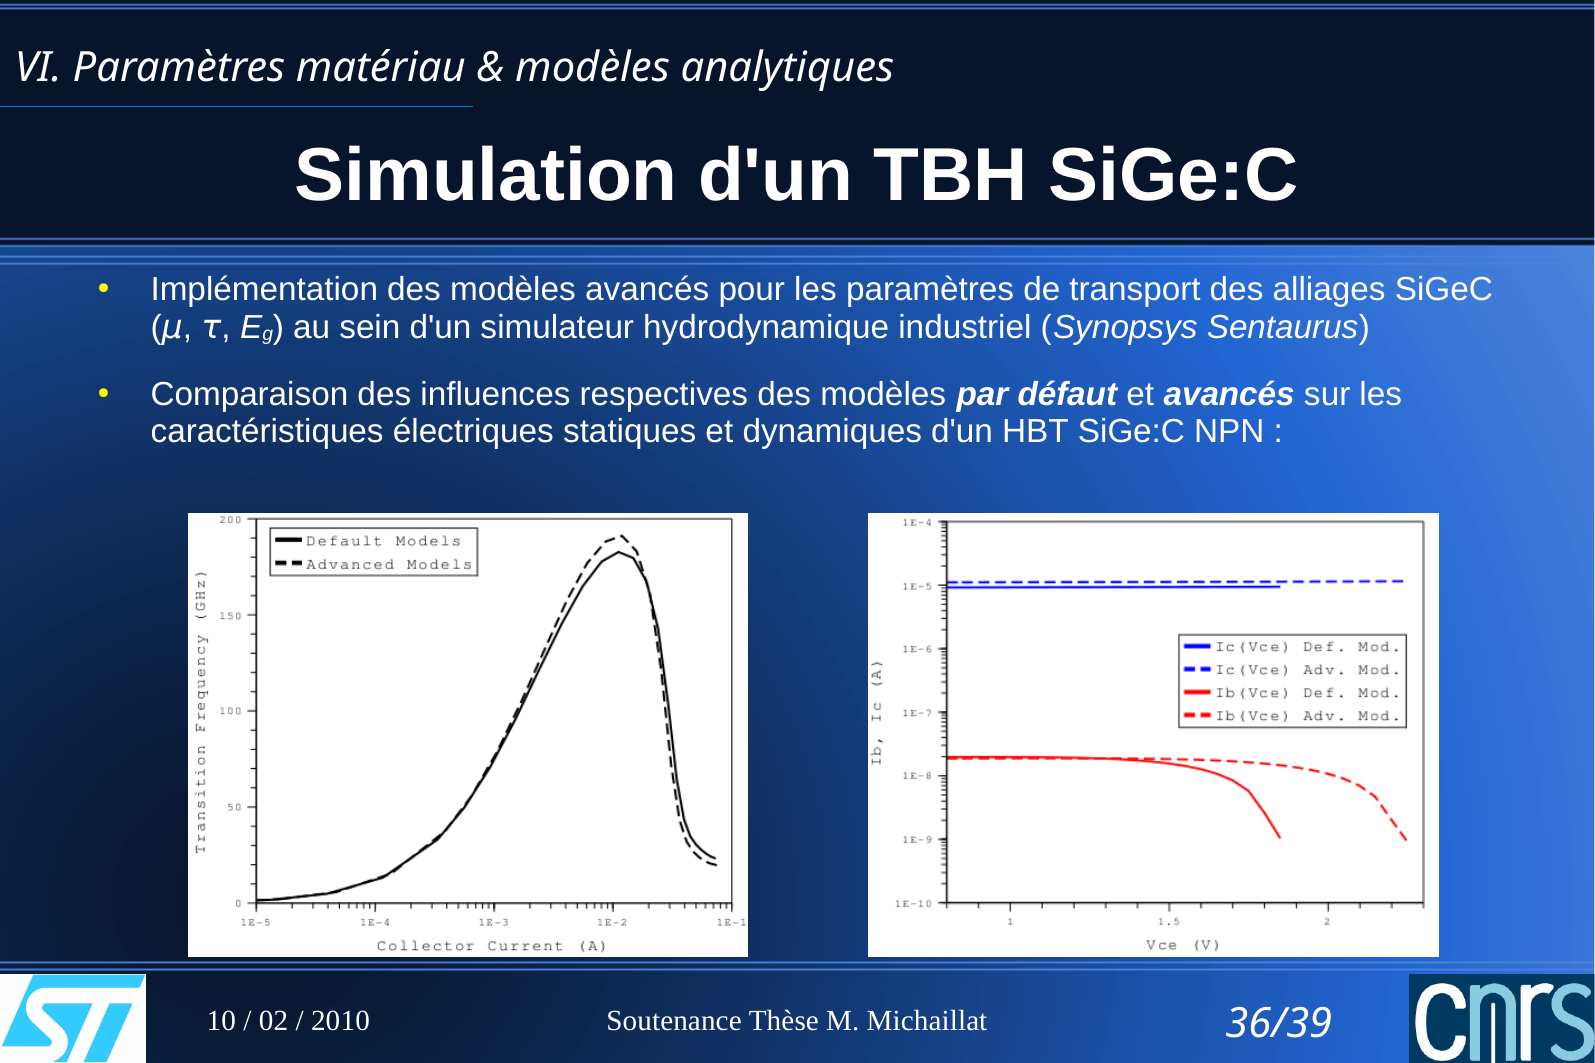

VI. Paramètres matériau & modèles analytiques
# Simulation d'un TBH SiGe:C
Implémentation des modèles avancés pour les paramètres de transport des alliages SiGeC (μ, τ, Eg) au sein d'un simulateur hydrodynamique industriel (Synopsys Sentaurus)
Comparaison des influences respectives des modèles par défaut et avancés sur les caractéristiques électriques statiques et dynamiques d'un HBT SiGe:C NPN :